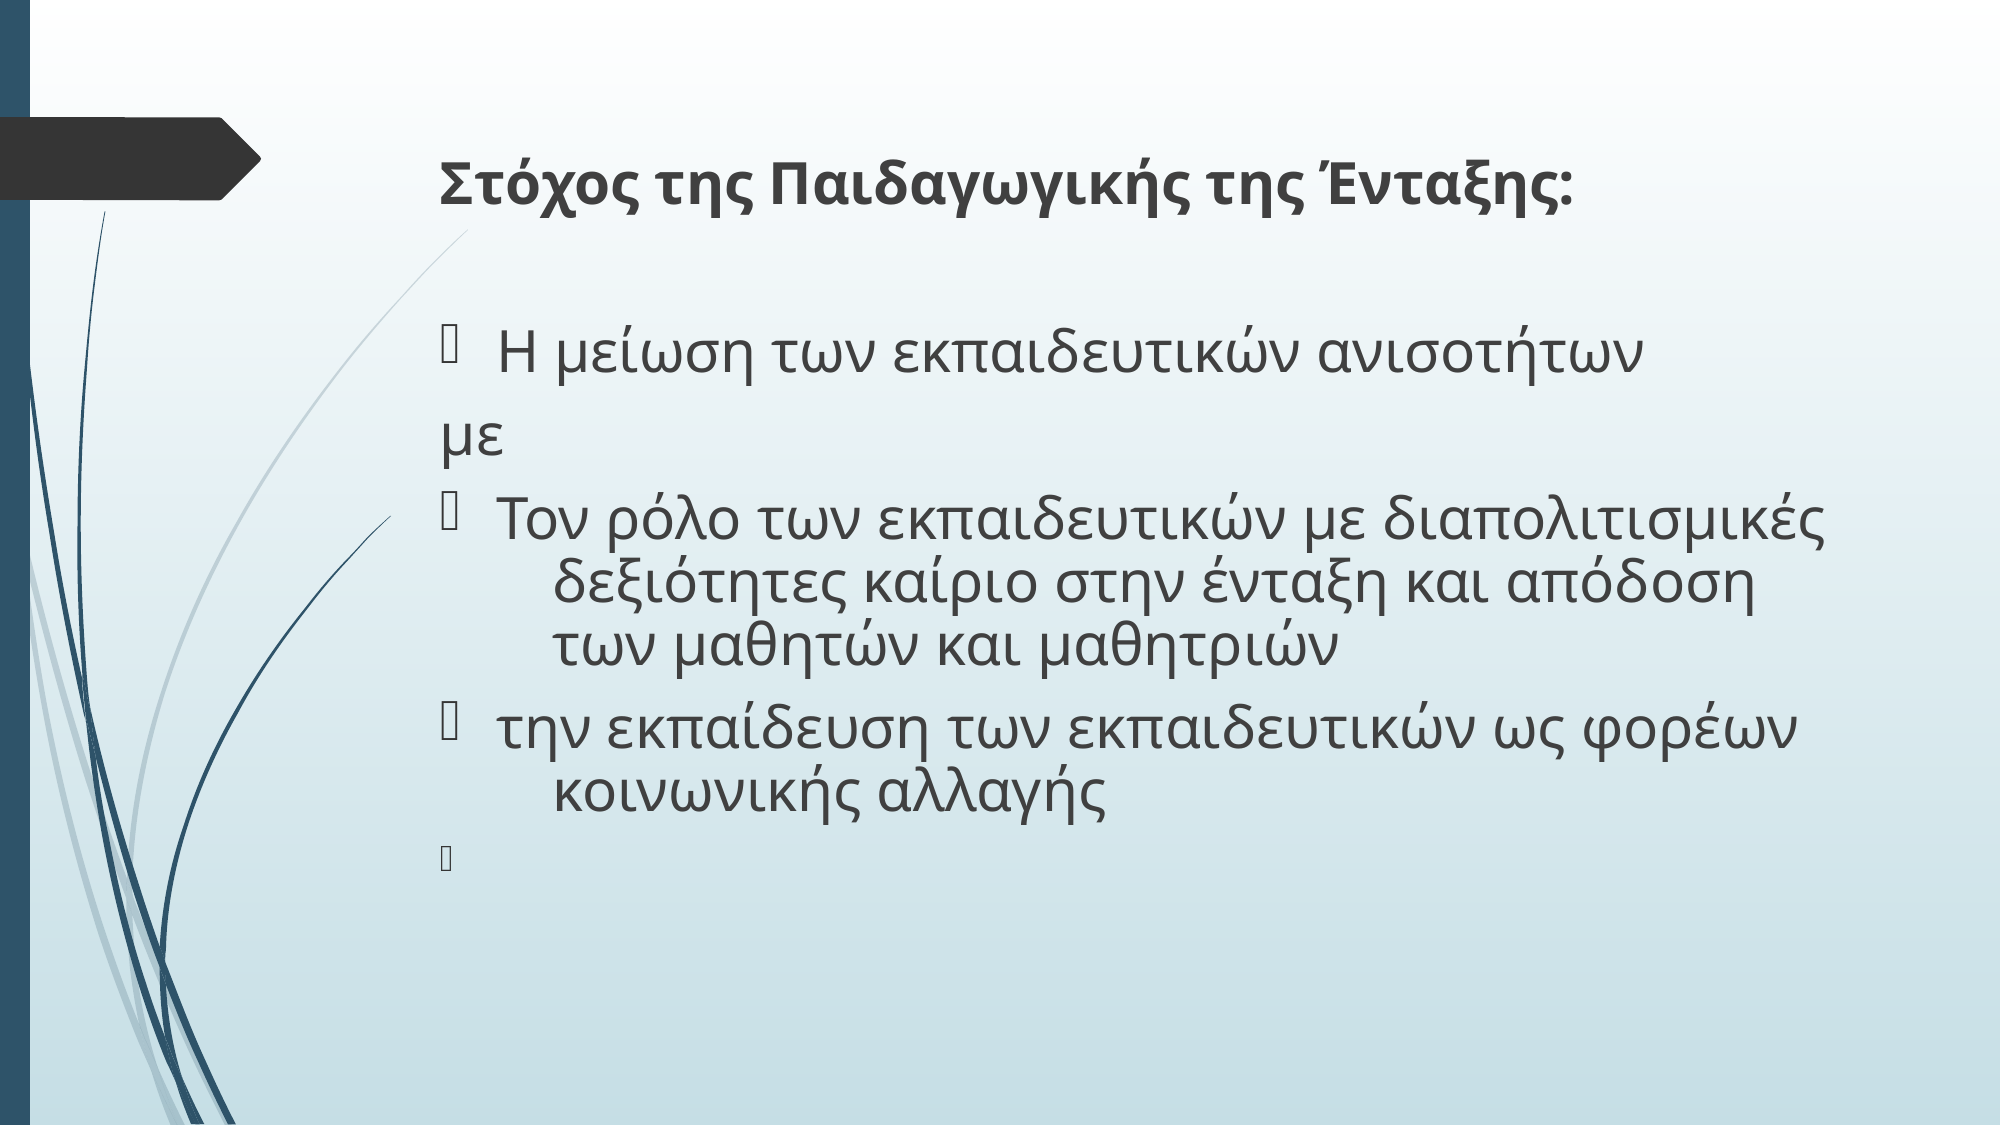

# Στόχος της Παιδαγωγικής της Ένταξης:
Η μείωση των εκπαιδευτικών ανισοτήτων
με
Τον ρόλο των εκπαιδευτικών με διαπολιτισμικές δεξιότητες καίριο στην ένταξη και απόδοση των μαθητών και μαθητριών
την εκπαίδευση των εκπαιδευτικών ως φορέων κοινωνικής αλλαγής